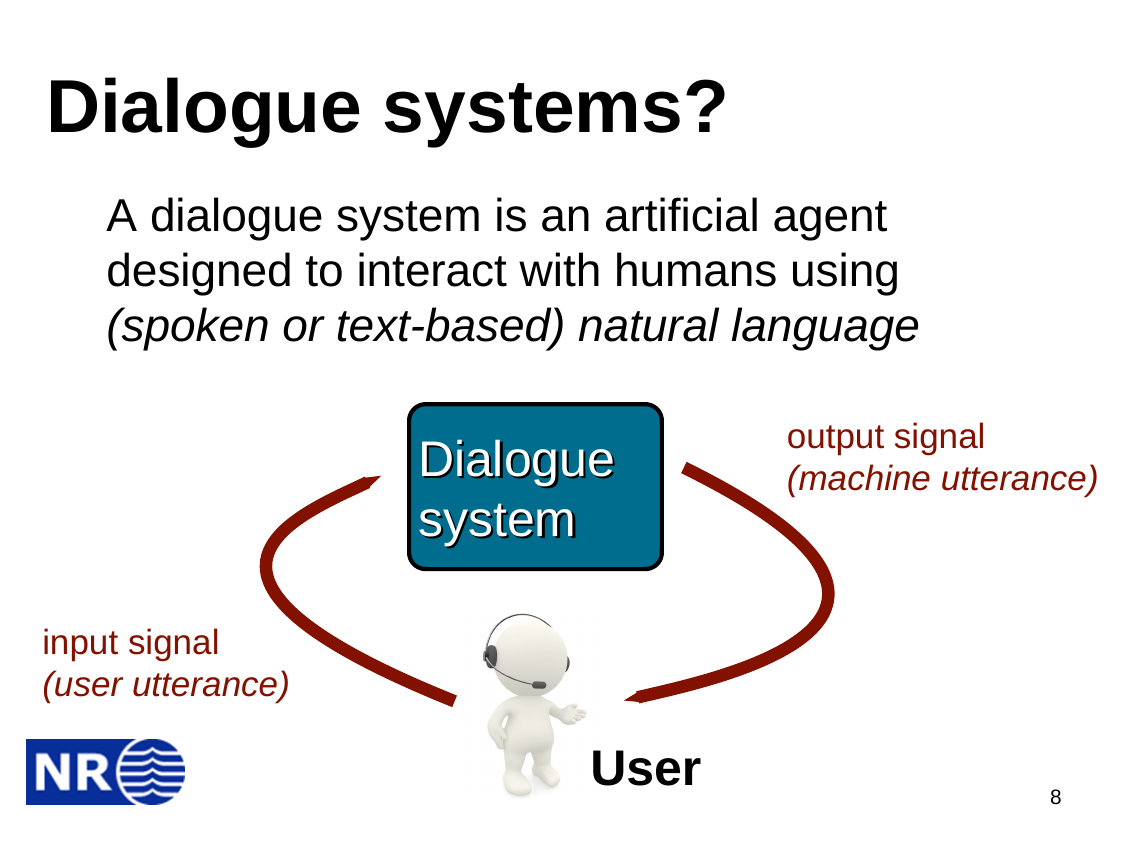

# Dialogue systems?
A dialogue system is an artificial agent designed to interact with humans using (spoken or text-based) natural language
Dialogue system
output signal
(machine utterance)
input signal
(user utterance)
User
7